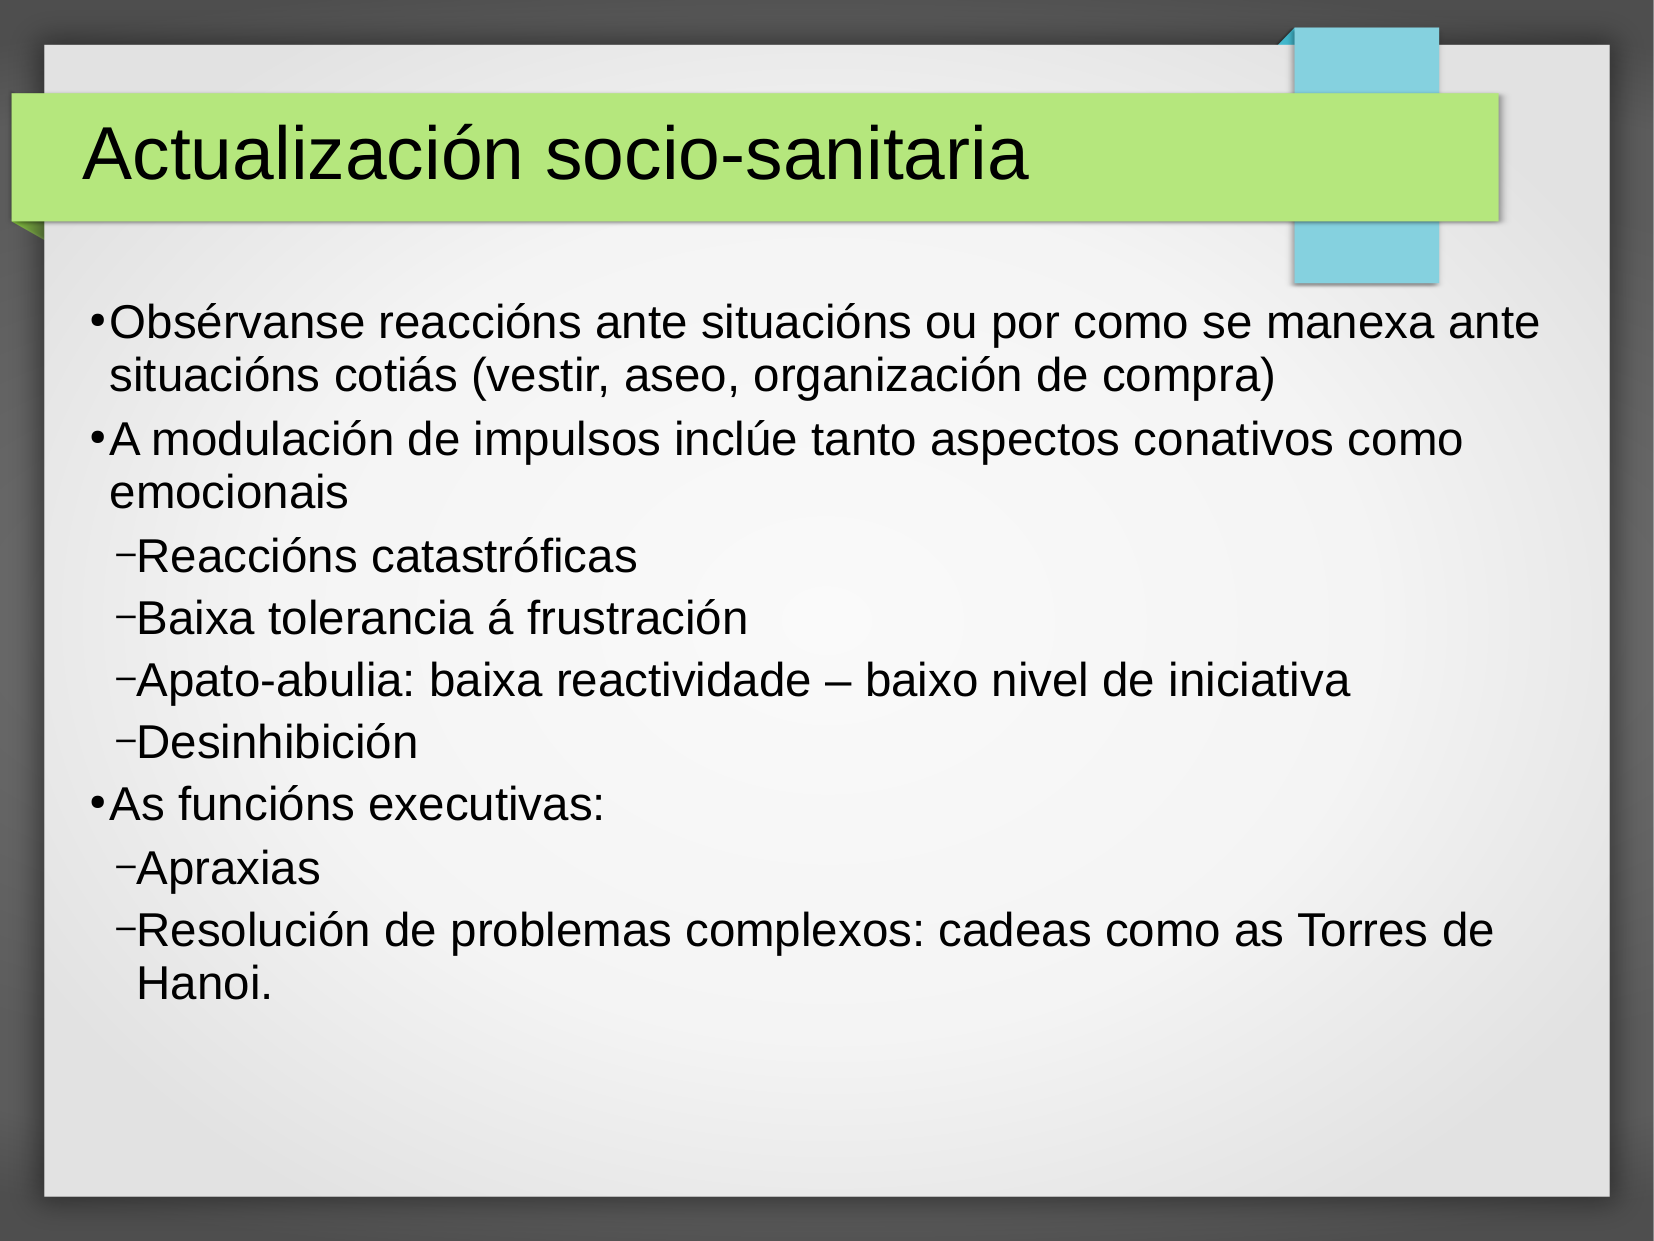

# Actualización socio-sanitaria
Obsérvanse reaccións ante situacións ou por como se manexa ante situacións cotiás (vestir, aseo, organización de compra)
A modulación de impulsos inclúe tanto aspectos conativos como emocionais
Reaccións catastróficas
Baixa tolerancia á frustración
Apato-abulia: baixa reactividade – baixo nivel de iniciativa
Desinhibición
As funcións executivas:
Apraxias
Resolución de problemas complexos: cadeas como as Torres de Hanoi.